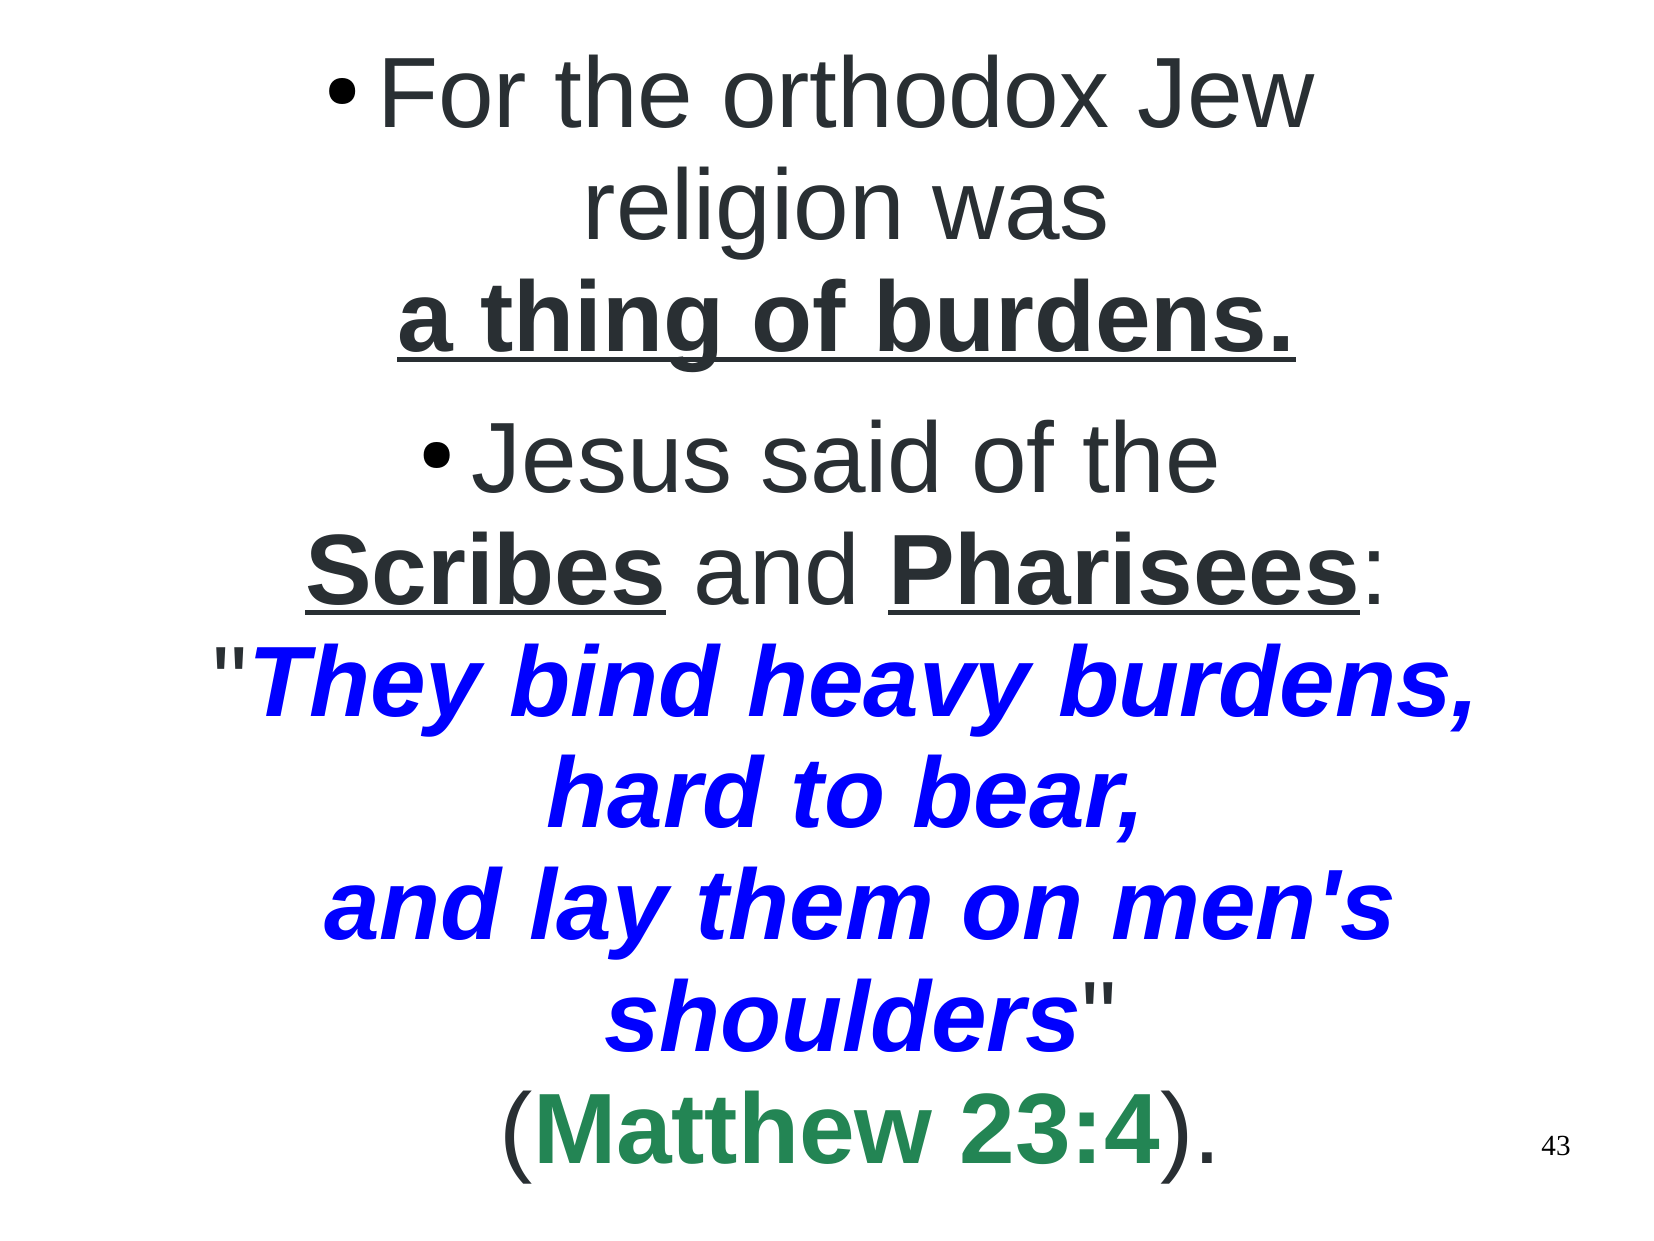

# For the orthodox Jew religion was a thing of burdens.
Jesus said of the
Scribes and Pharisees:
"They bind heavy burdens,
hard to bear,
and lay them on men's shoulders"
(Matthew 23:4).
43